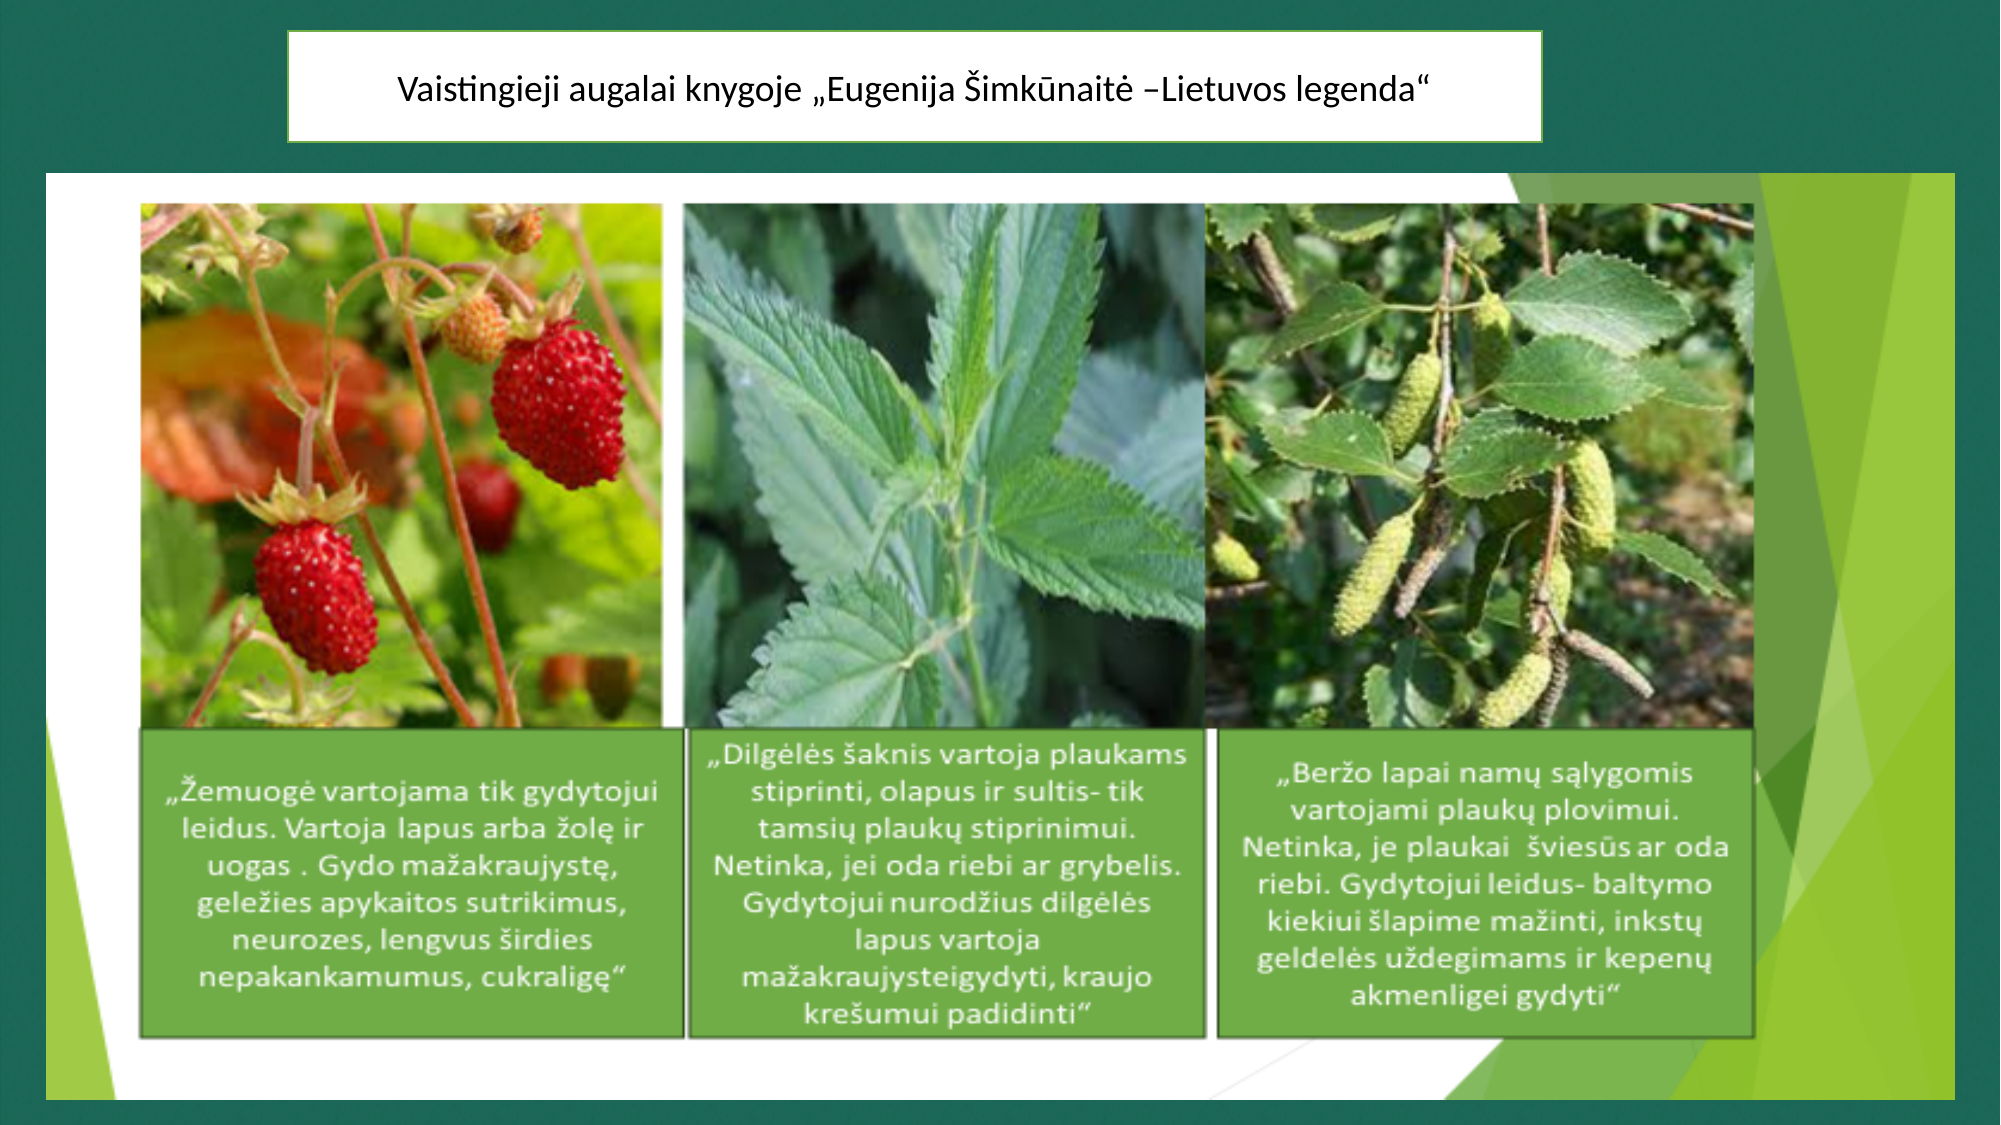

Vaistingieji augalai knygoje „Eugenija Šimkūnaitė –Lietuvos legenda“
#